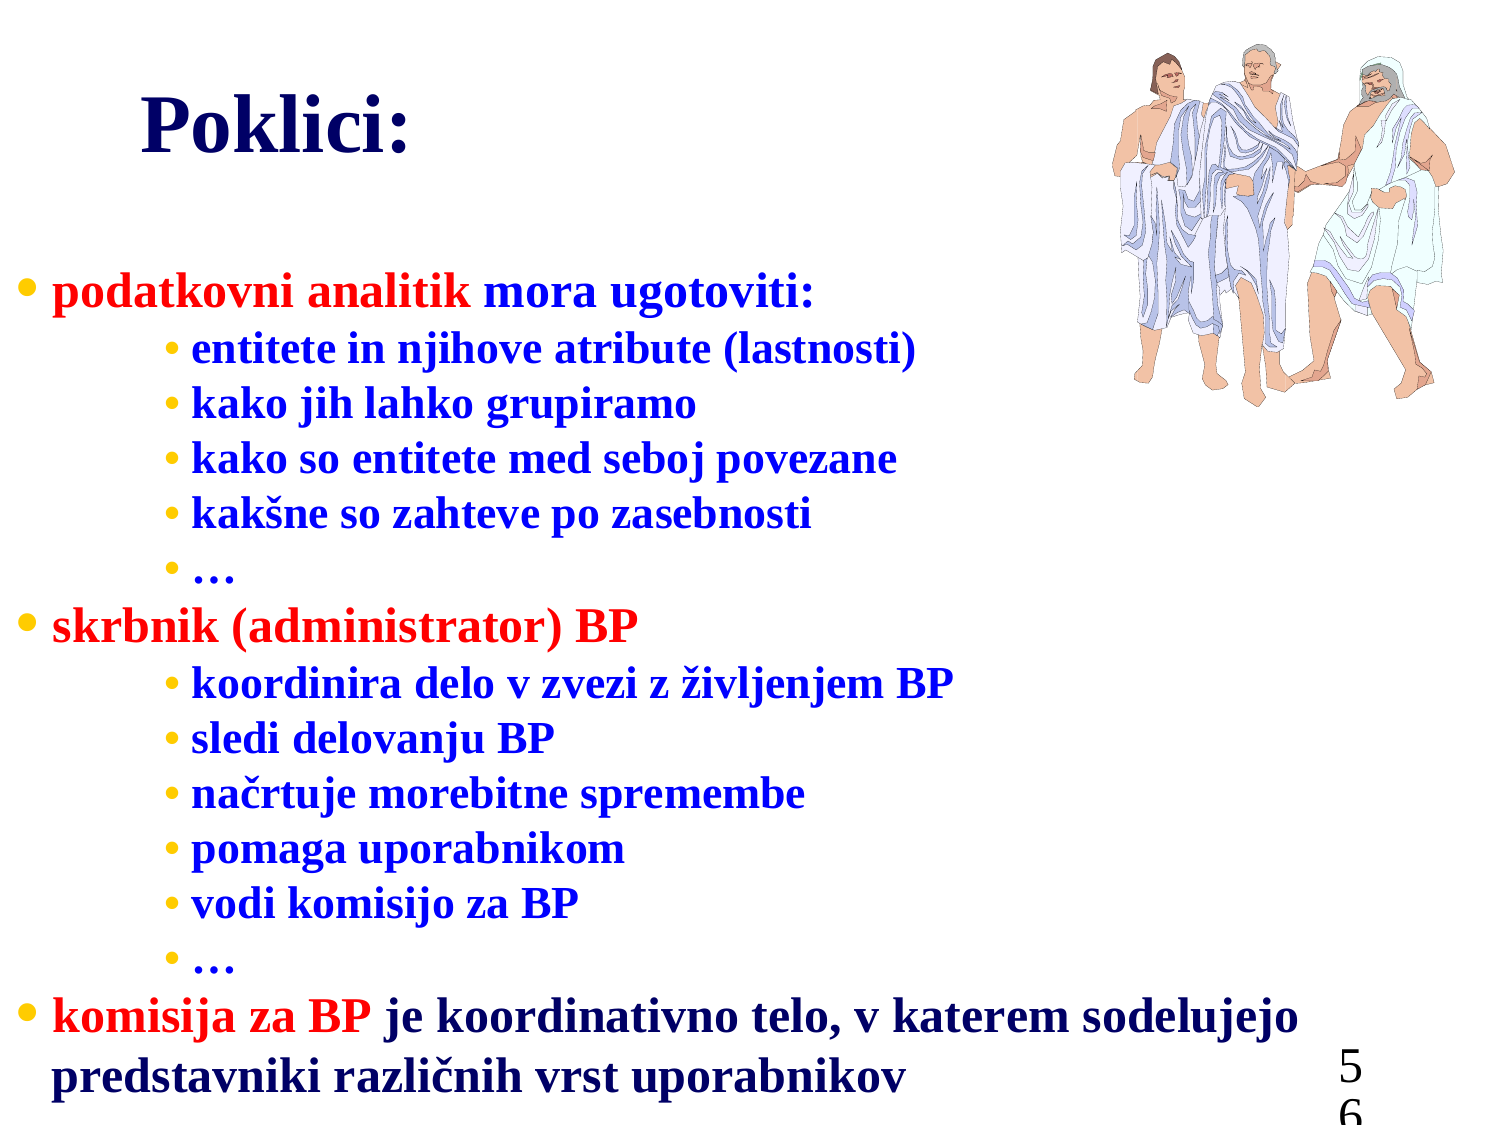

Poklici:
 podatkovni analitik mora ugotoviti:
	• entitete in njihove atribute (lastnosti)
	• kako jih lahko grupiramo
	• kako so entitete med seboj povezane
	• kakšne so zahteve po zasebnosti
	• …
 skrbnik (administrator) BP
	• koordinira delo v zvezi z življenjem BP
	• sledi delovanju BP
	• načrtuje morebitne spremembe
	• pomaga uporabnikom
	• vodi komisijo za BP
	• …
 komisija za BP je koordinativno telo, v katerem sodelujejo
 predstavniki različnih vrst uporabnikov
FOV, V. Rajkovic
56